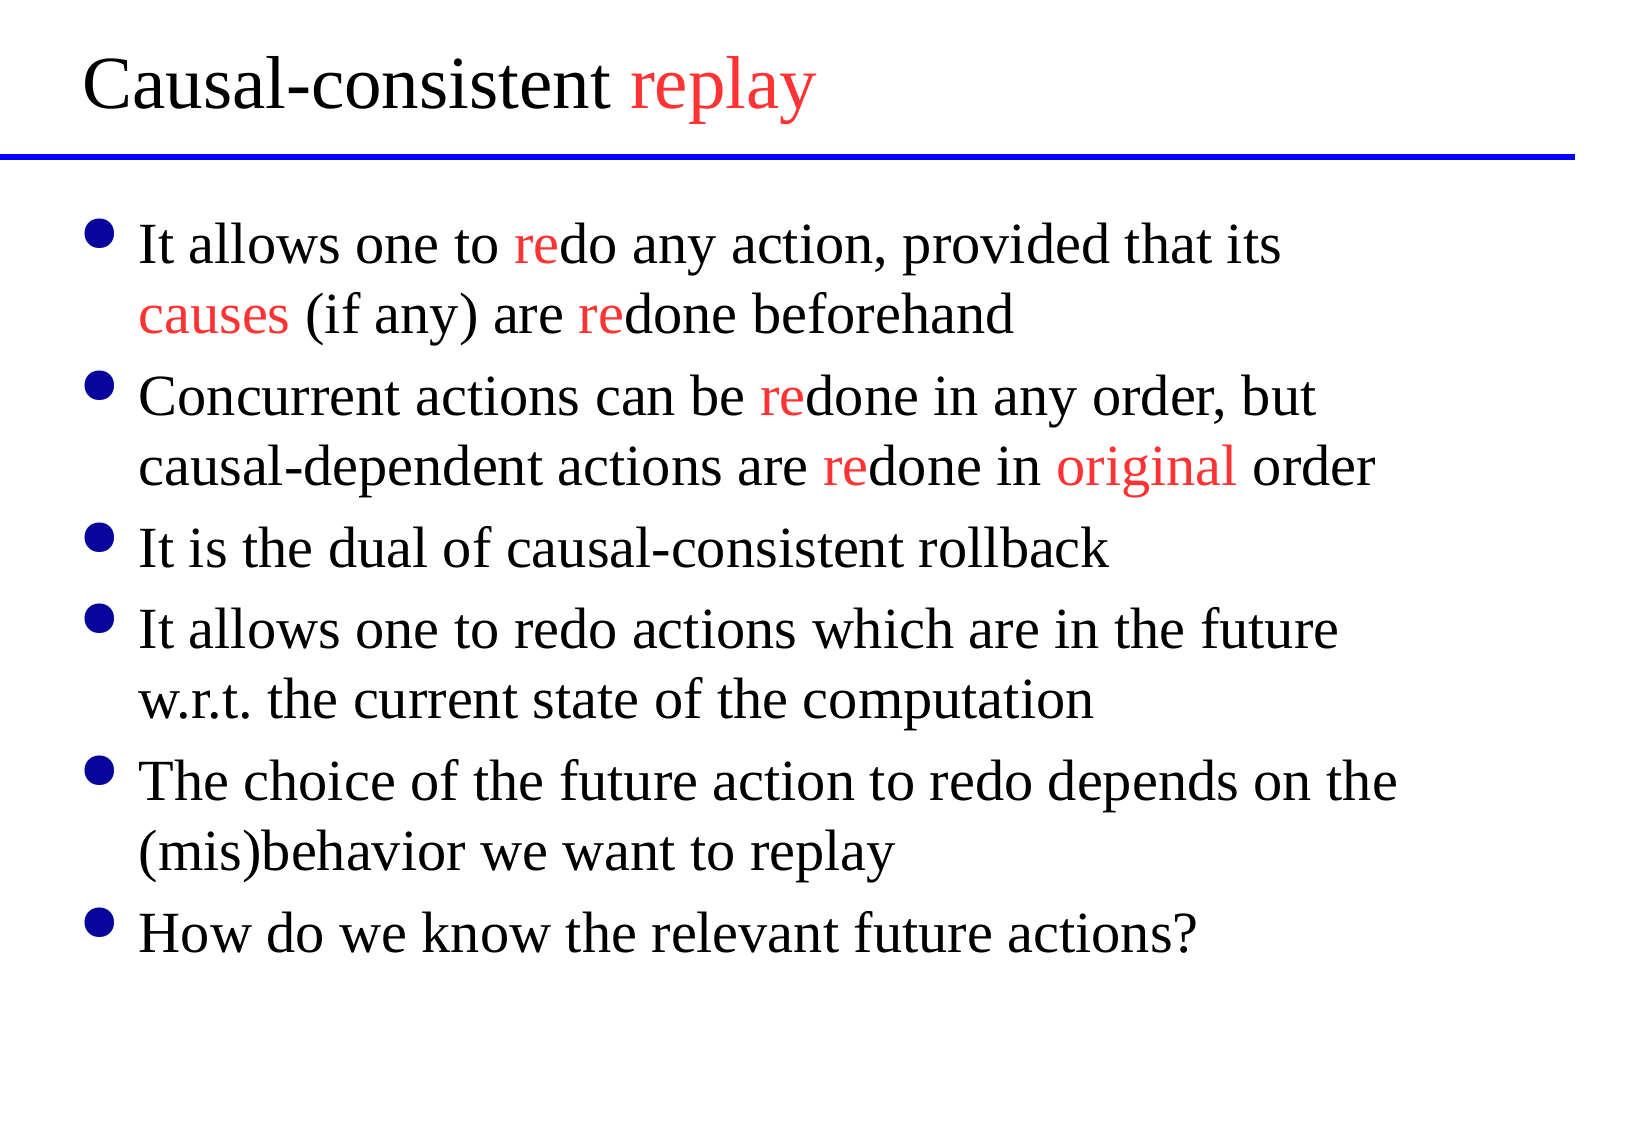

# Causal-consistent replay
It allows one to redo any action, provided that its
causes (if any) are redone beforehand
Concurrent actions can be redone in any order, but causal-dependent actions are redone in original order
It is the dual of causal-consistent rollback
It allows one to redo actions which are in the future w.r.t. the current state of the computation
The choice of the future action to redo depends on the (mis)behavior we want to replay
How do we know the relevant future actions?